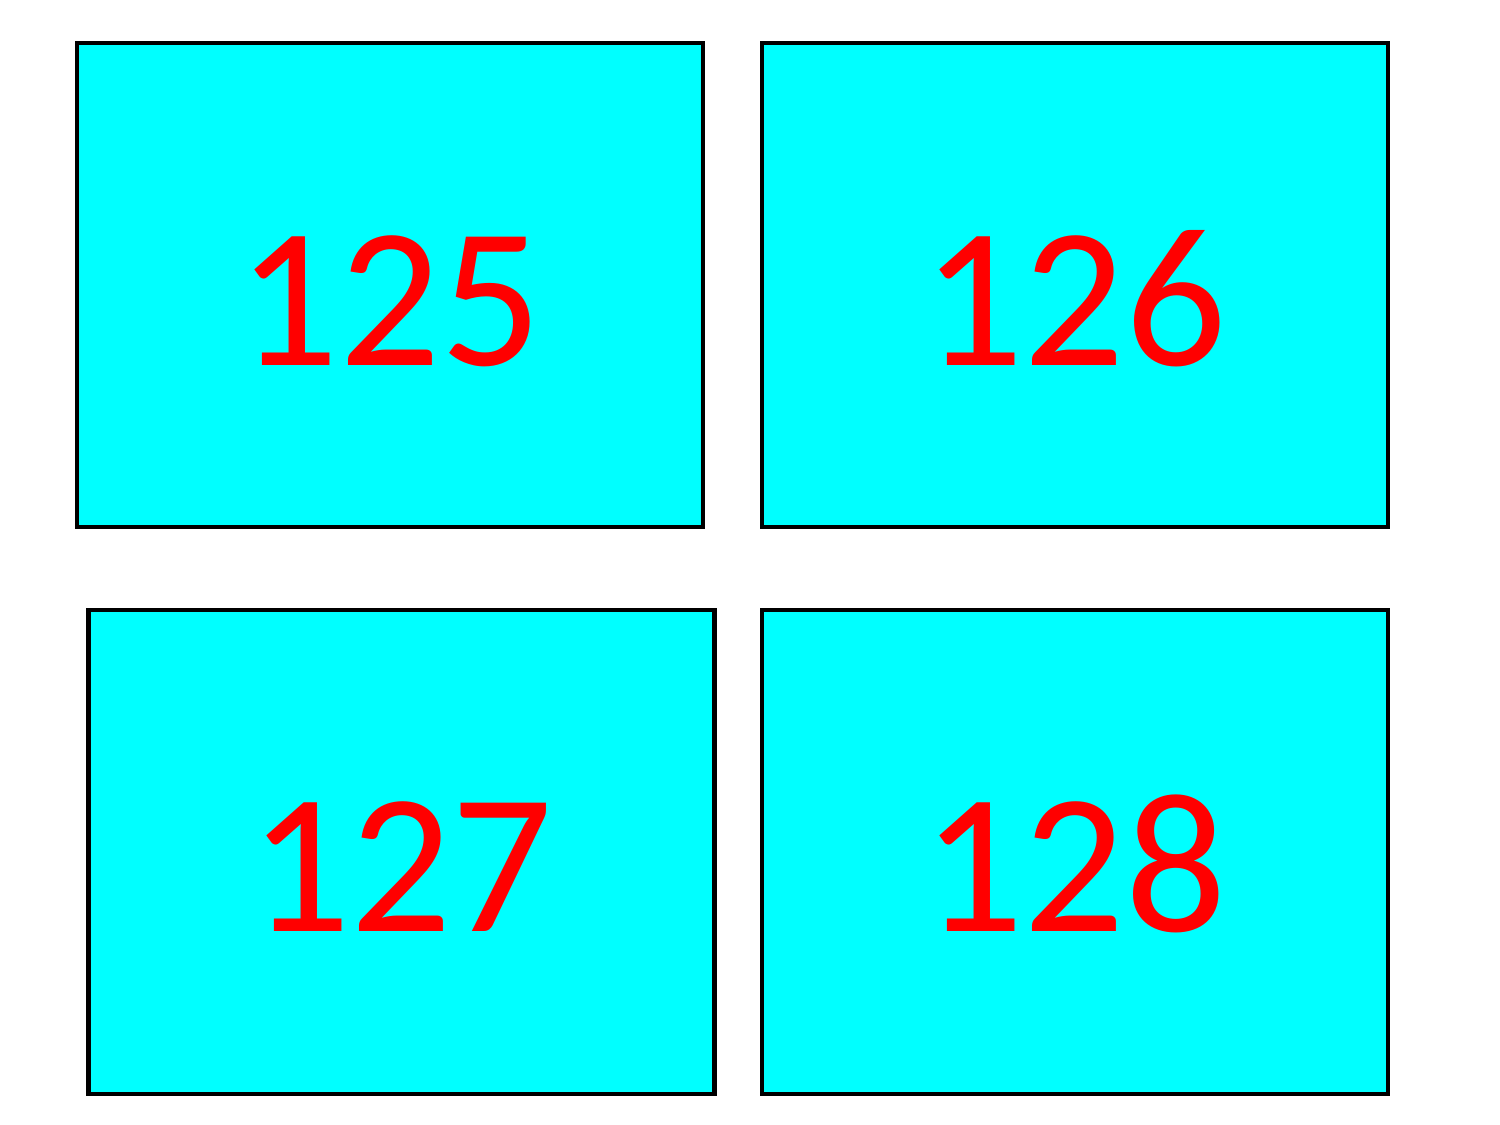

Z kterých hlavních částí se skládá elektromagnet?
125
V čem se liší elektromagnet od trvalého magnetu?
126
Uveď příklady užití elektromagnetu.
127
Nakresli schematickou značku zvonku.
128